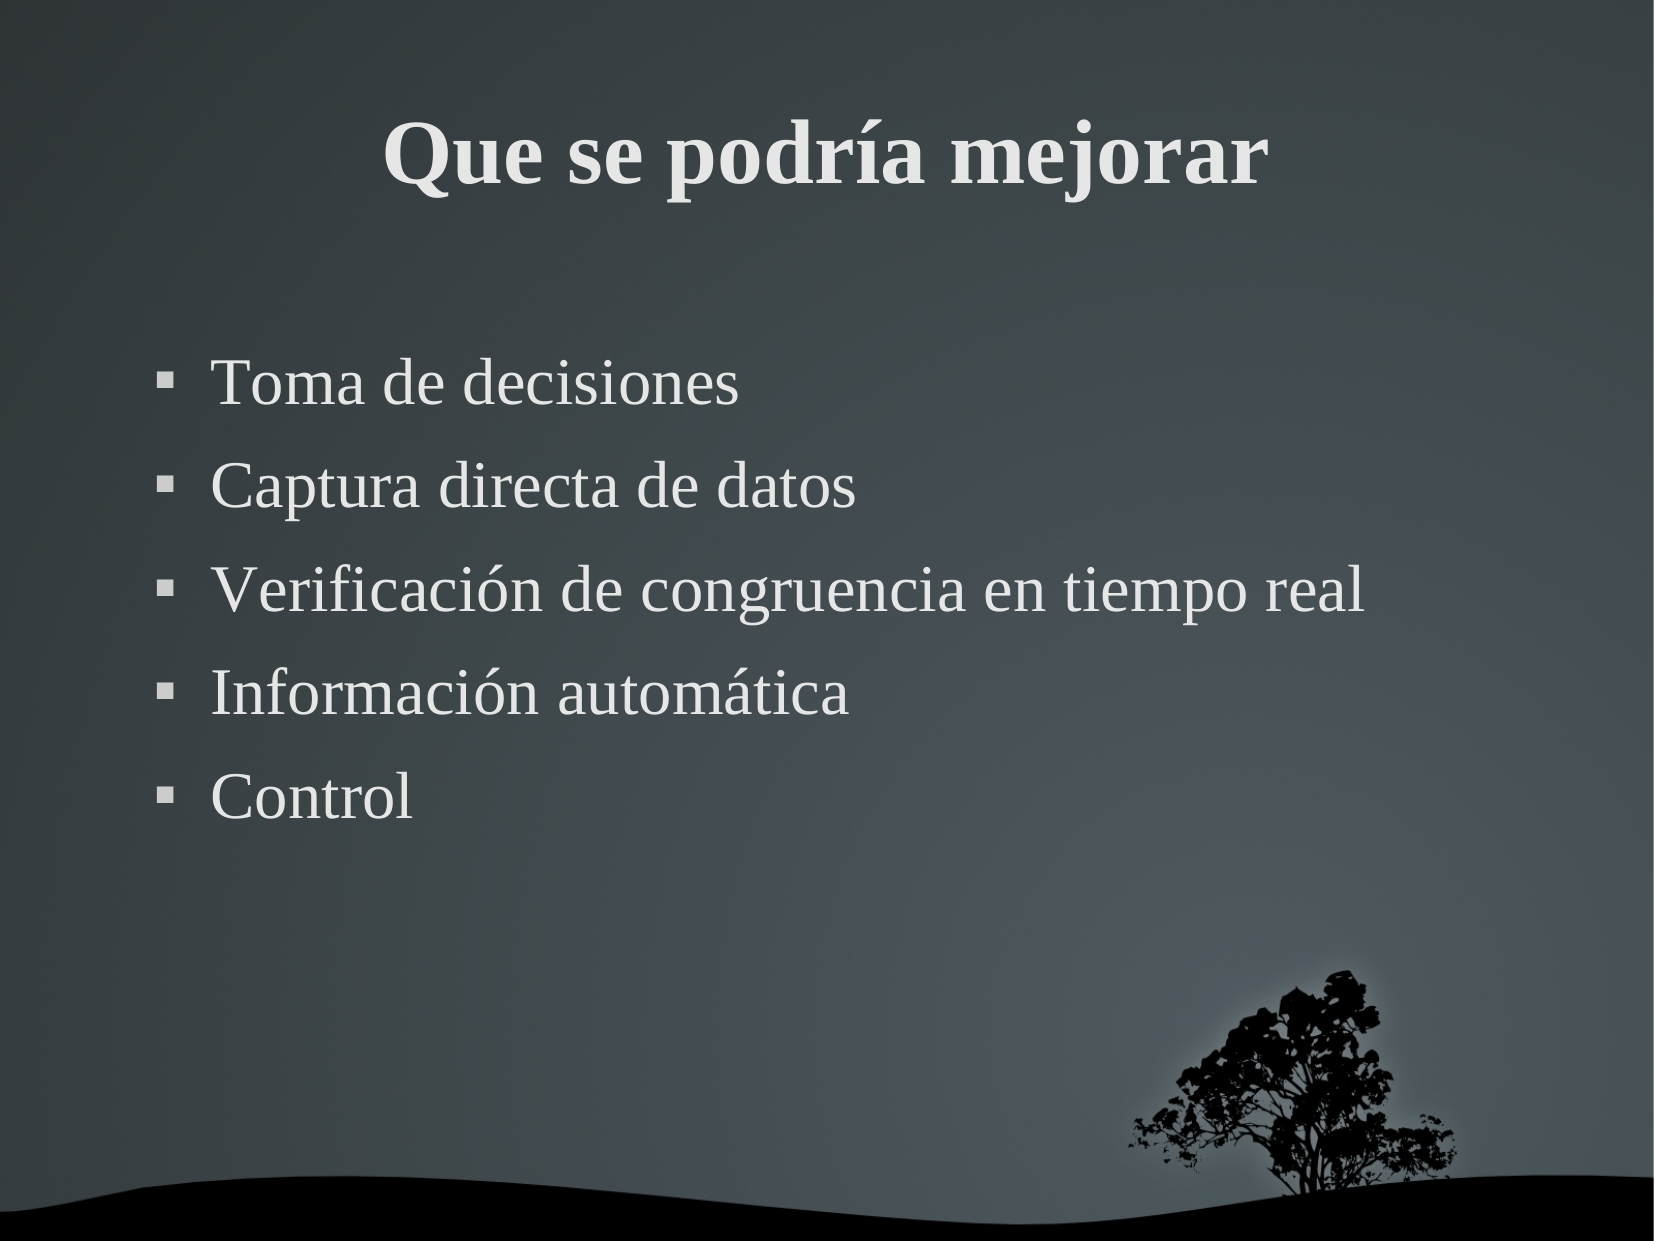

# Que se podría mejorar
Toma de decisiones
Captura directa de datos
Verificación de congruencia en tiempo real
Información automática
Control